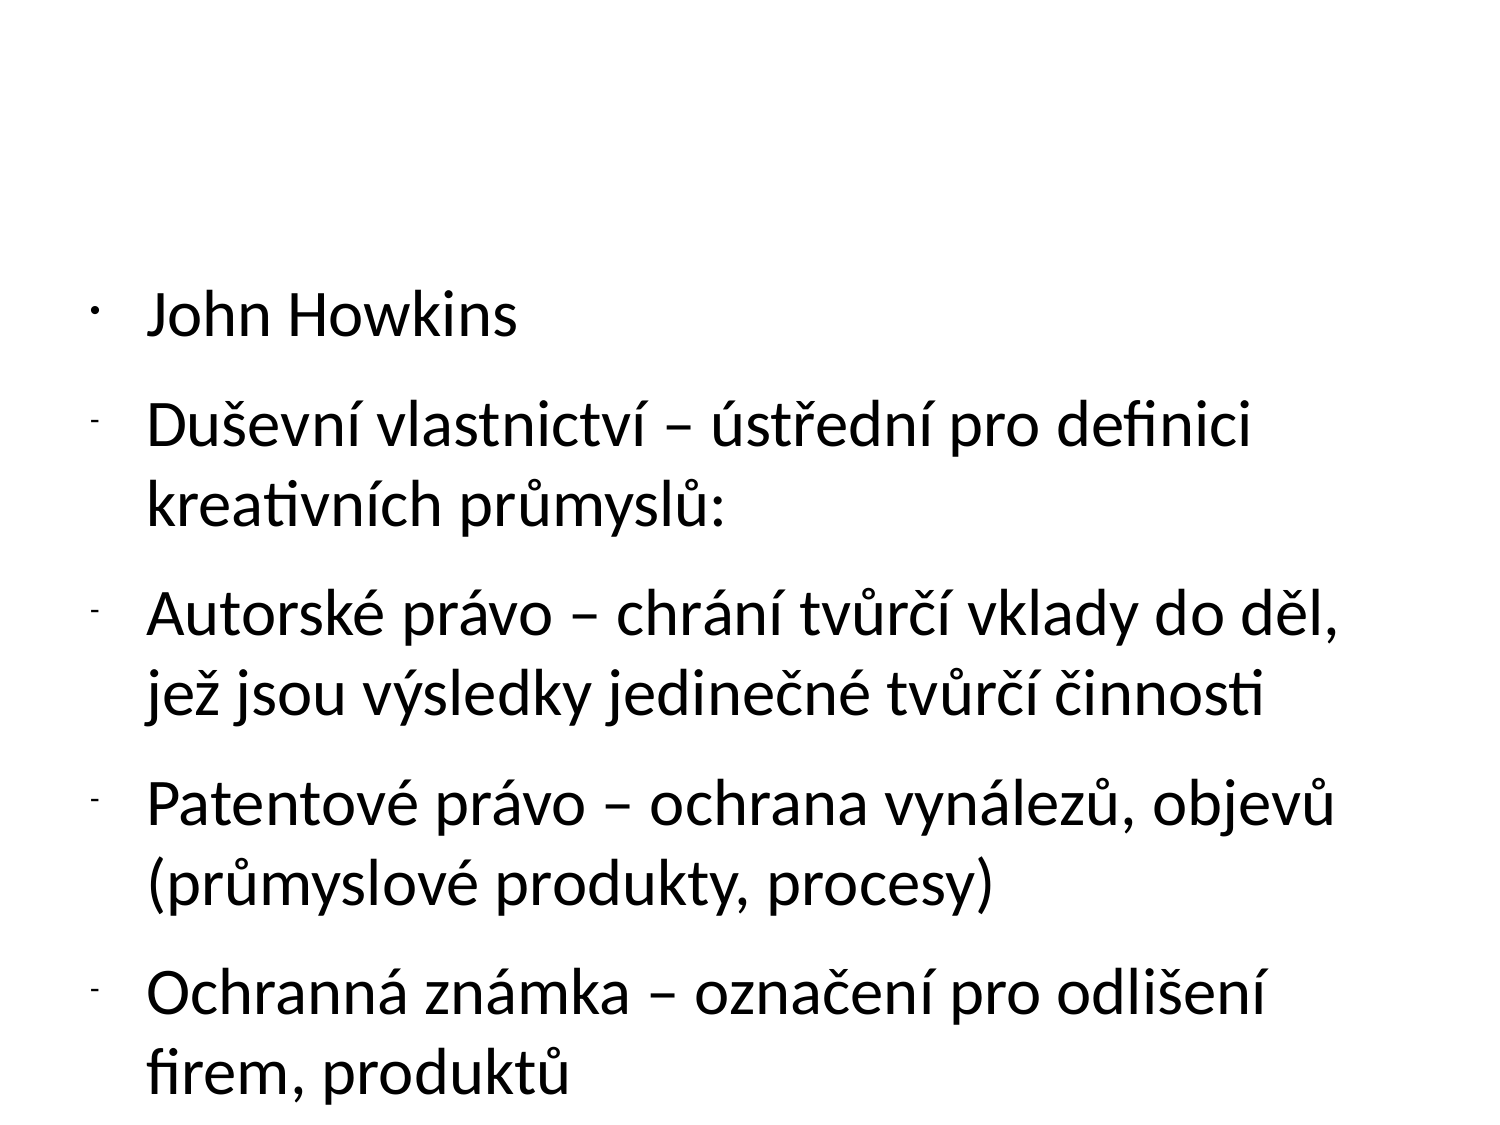

#
John Howkins
Duševní vlastnictví – ústřední pro definici kreativních průmyslů:
Autorské právo – chrání tvůrčí vklady do děl, jež jsou výsledky jedinečné tvůrčí činnosti
Patentové právo – ochrana vynálezů, objevů (průmyslové produkty, procesy)
Ochranná známka – označení pro odlišení firem, produktů
Design – požívá autorskoprávní ochranu, často registrován jako ochranná známka